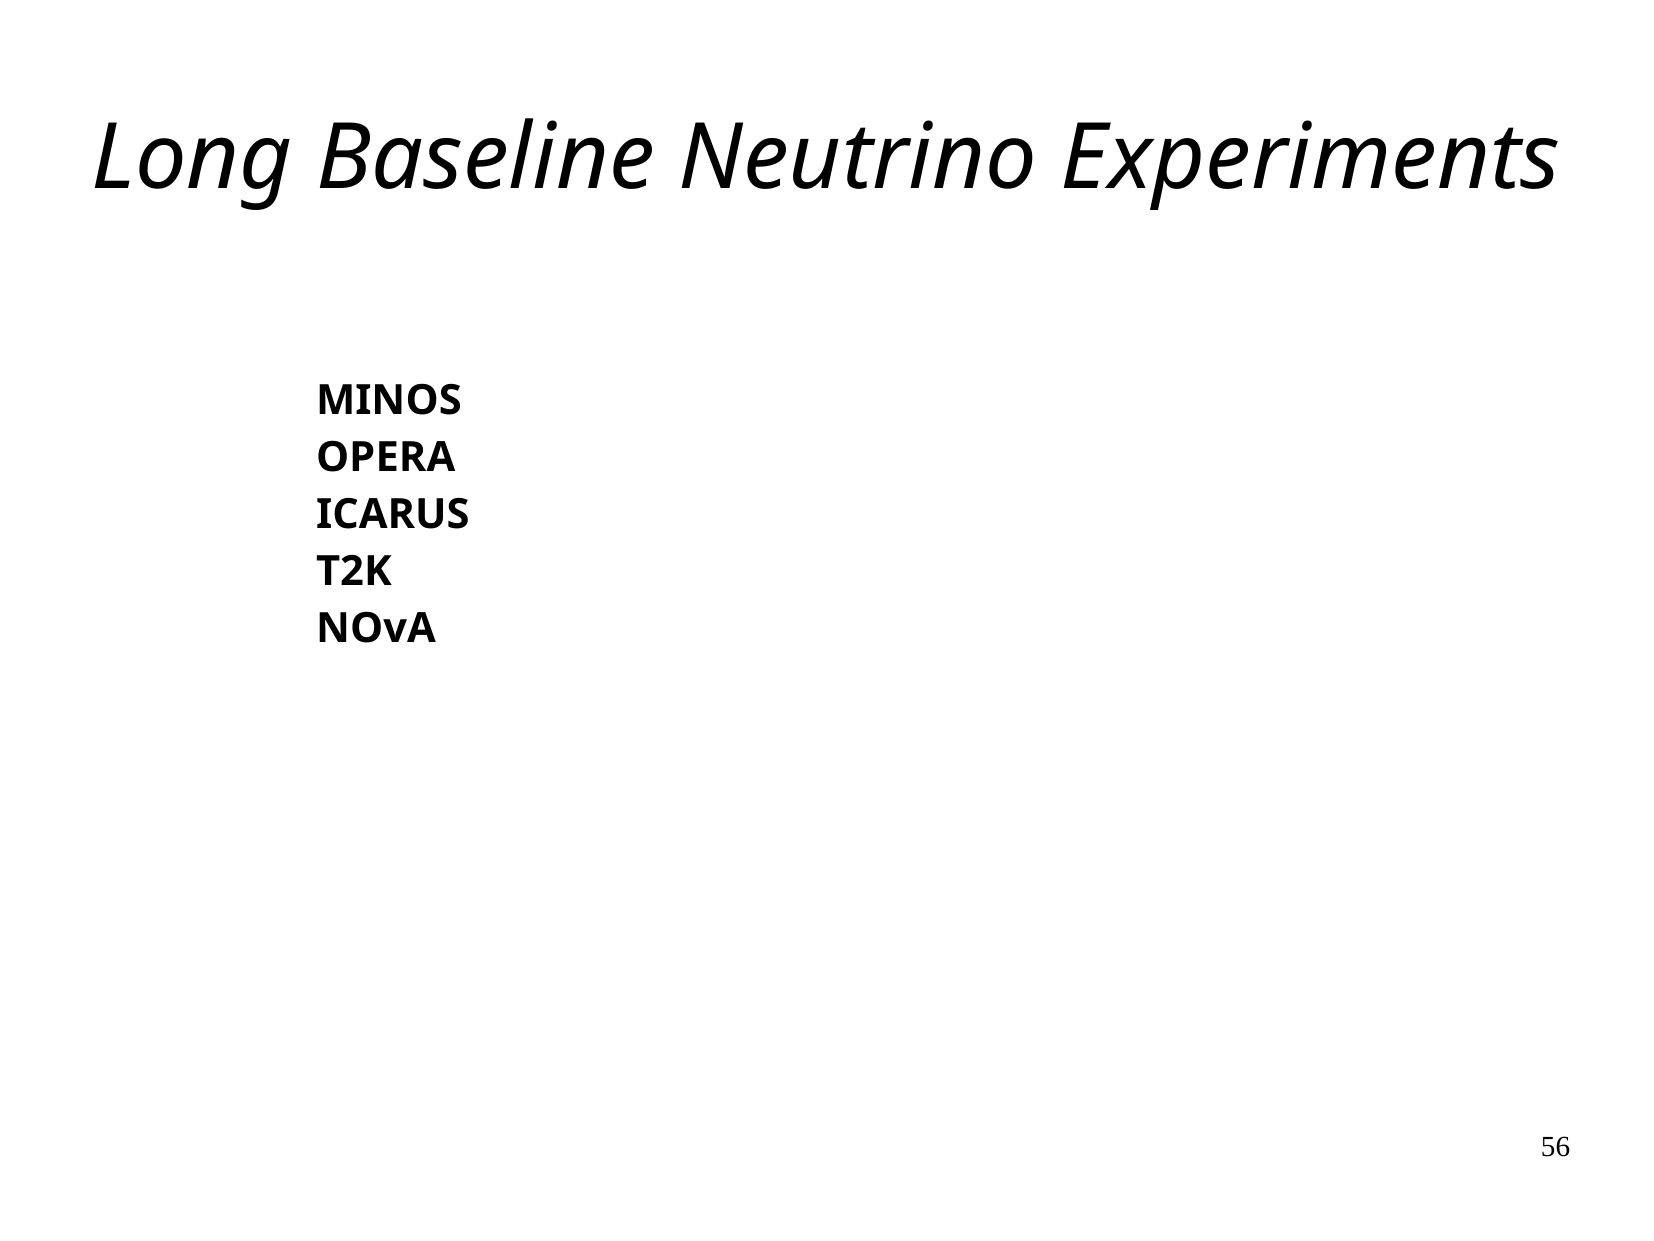

# Long Baseline Neutrino Experiments
MINOS
OPERA
ICARUS
T2K
NOvA
56